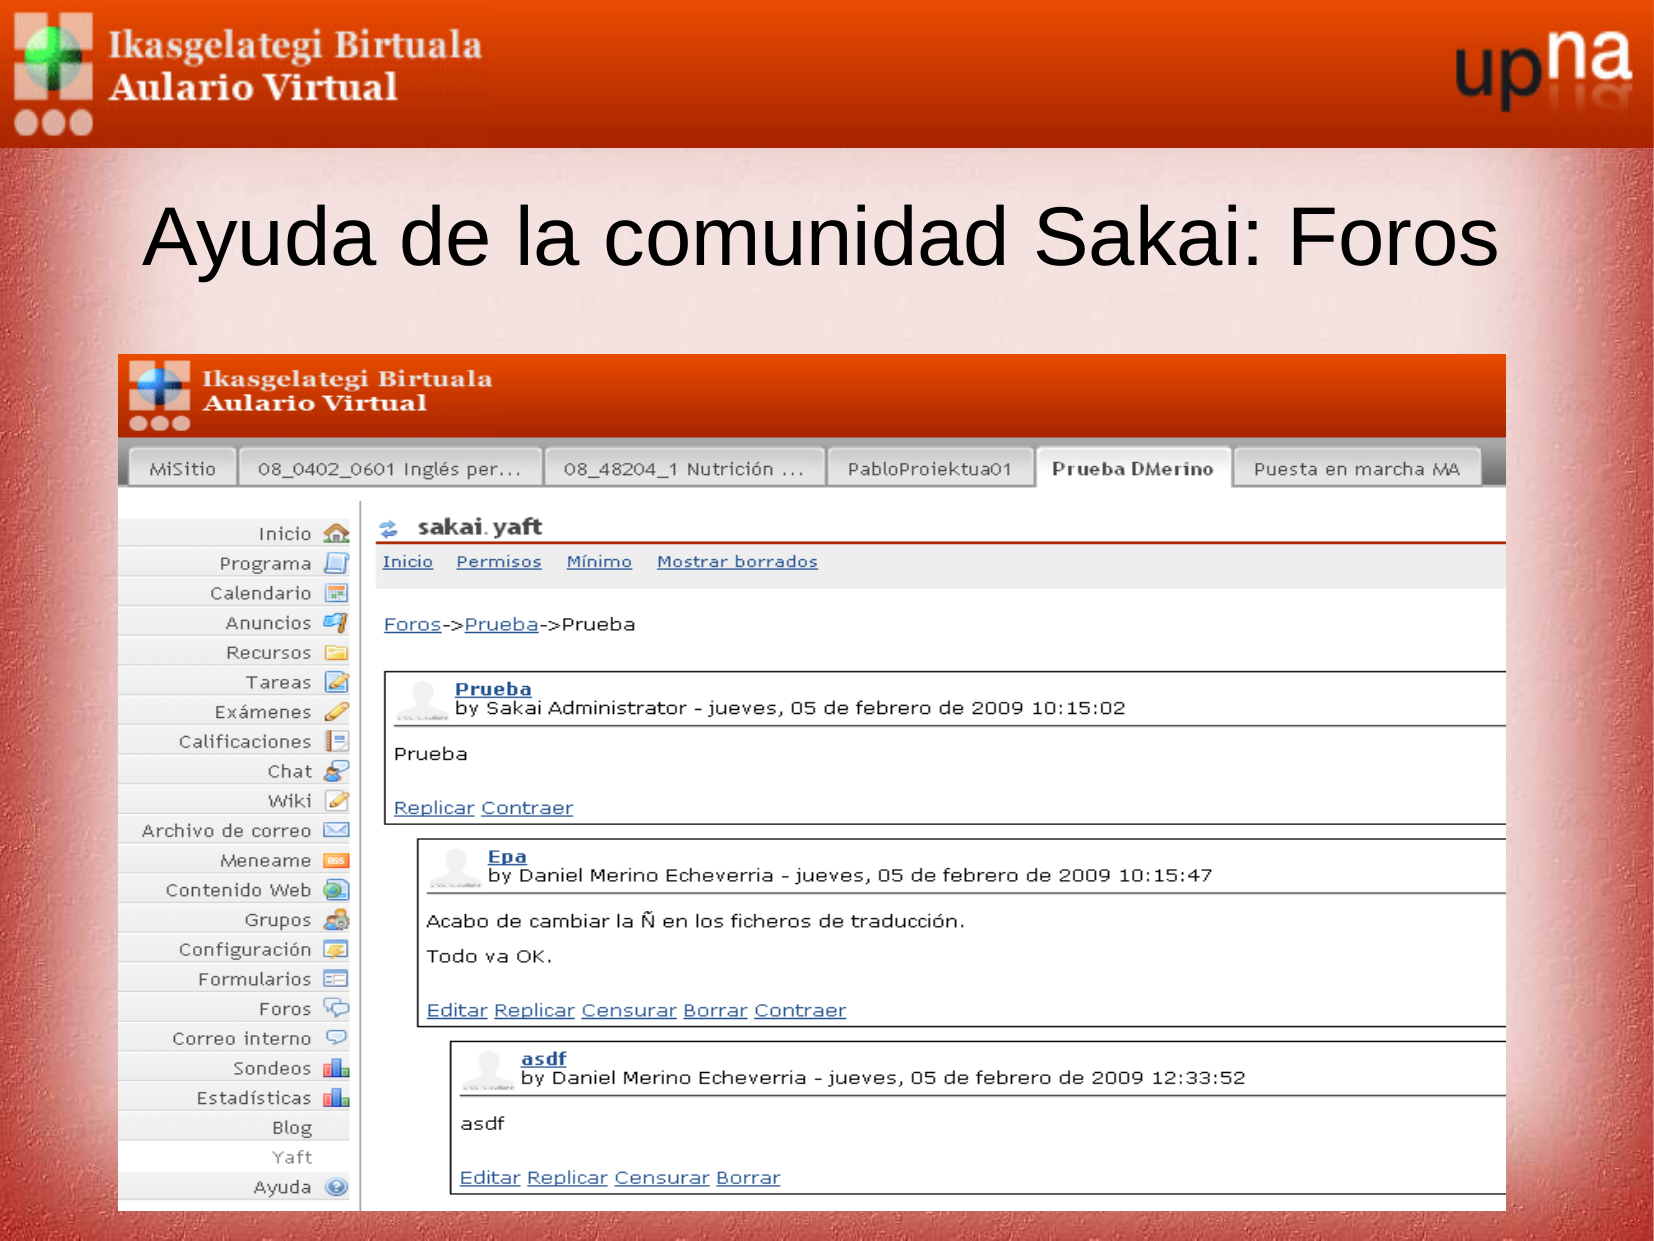

# Ayuda de la comunidad Sakai: Foros